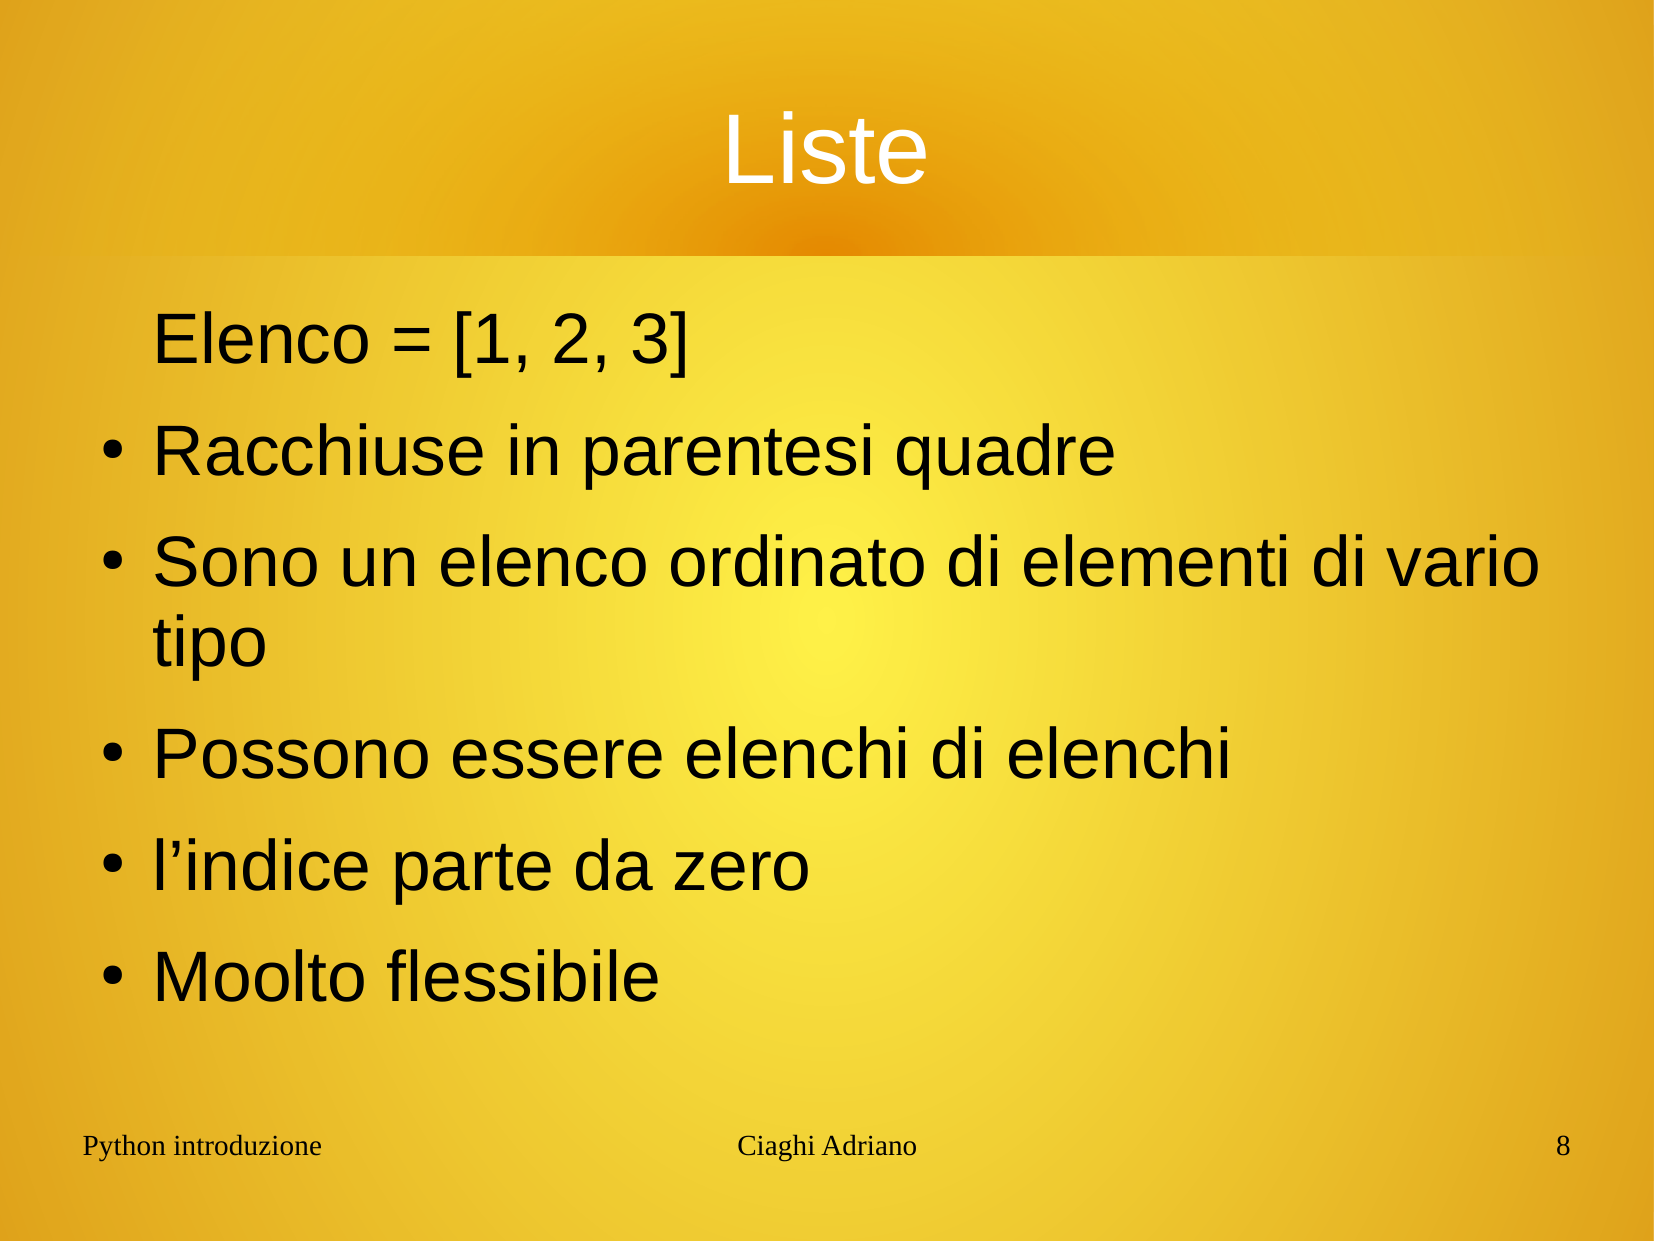

# Liste
Elenco = [1, 2, 3]
Racchiuse in parentesi quadre
Sono un elenco ordinato di elementi di vario tipo
Possono essere elenchi di elenchi
l’indice parte da zero
Moolto flessibile
Python introduzione
Ciaghi Adriano
8